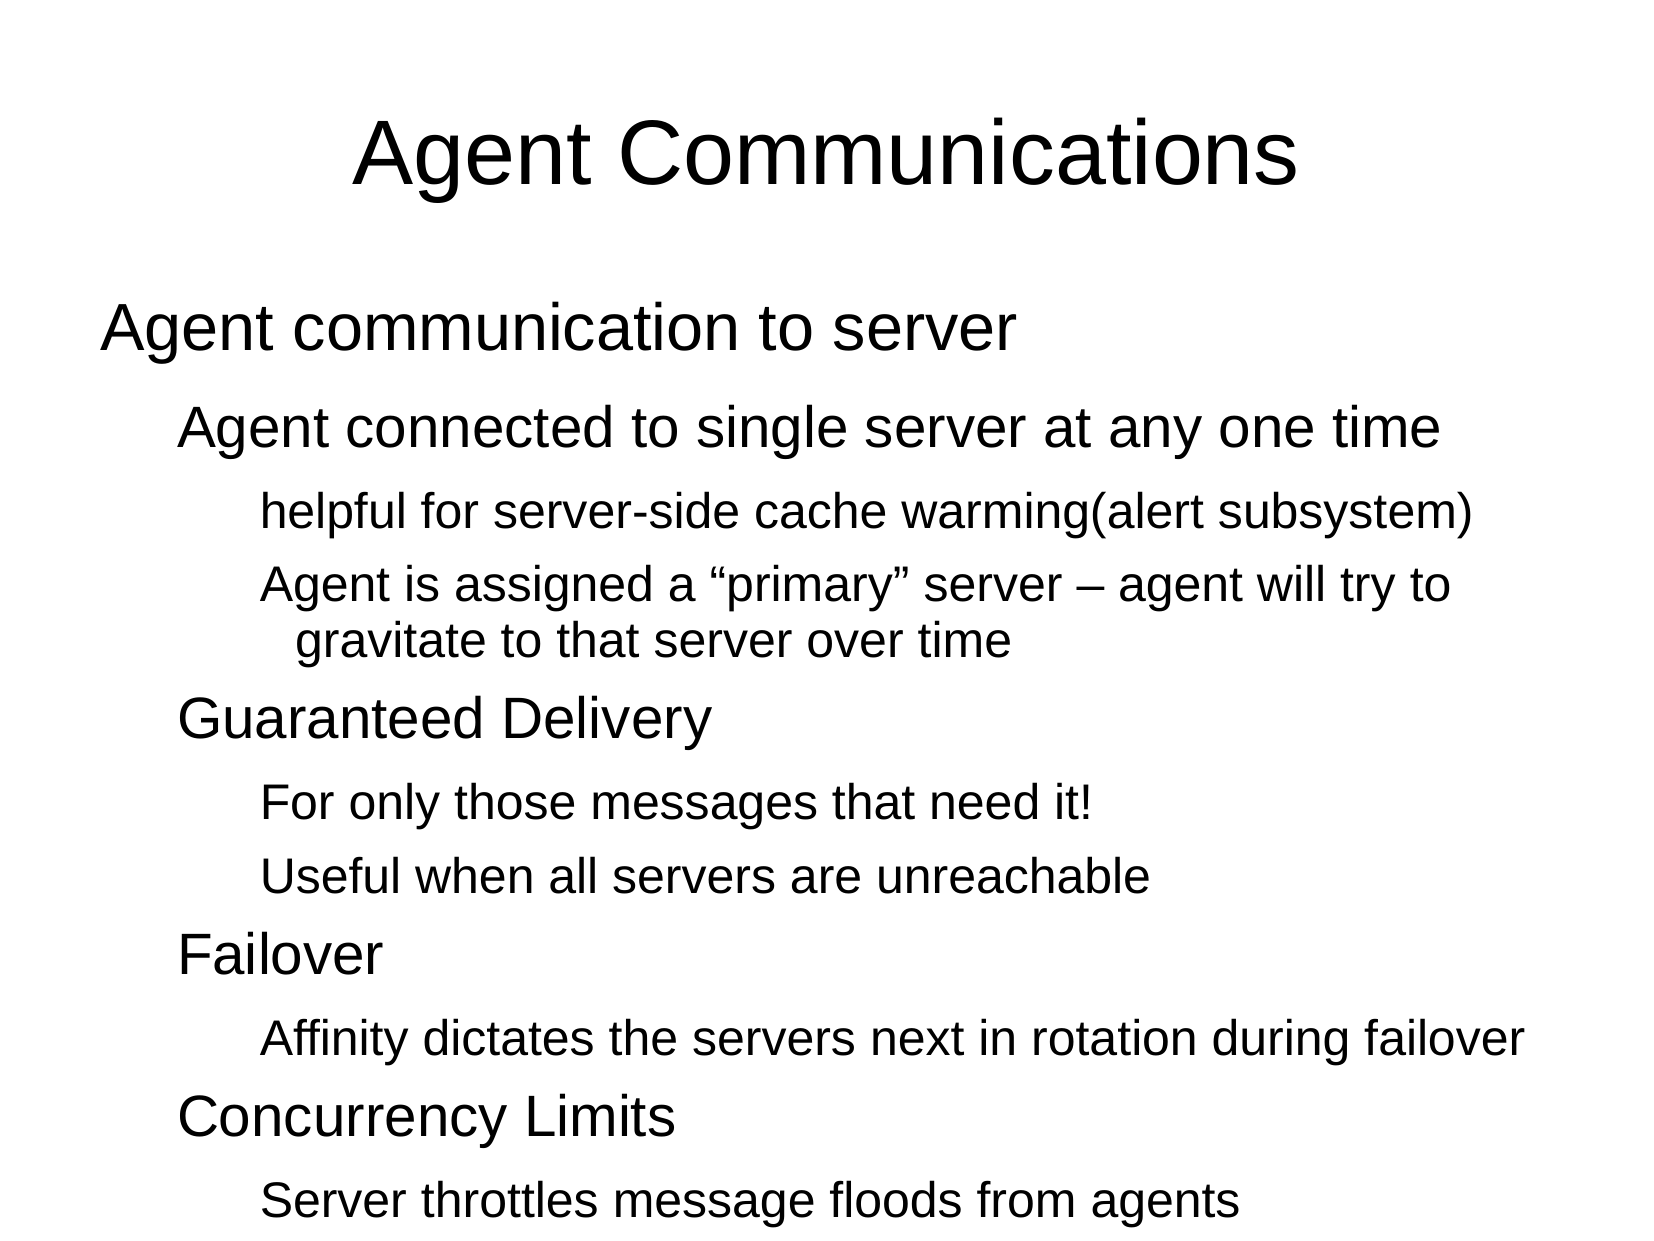

# Agent Communications
Agent communication to server
Agent connected to single server at any one time
helpful for server-side cache warming(alert subsystem)
Agent is assigned a “primary” server – agent will try to gravitate to that server over time
Guaranteed Delivery
For only those messages that need it!
Useful when all servers are unreachable
Failover
Affinity dictates the servers next in rotation during failover
Concurrency Limits
Server throttles message floods from agents